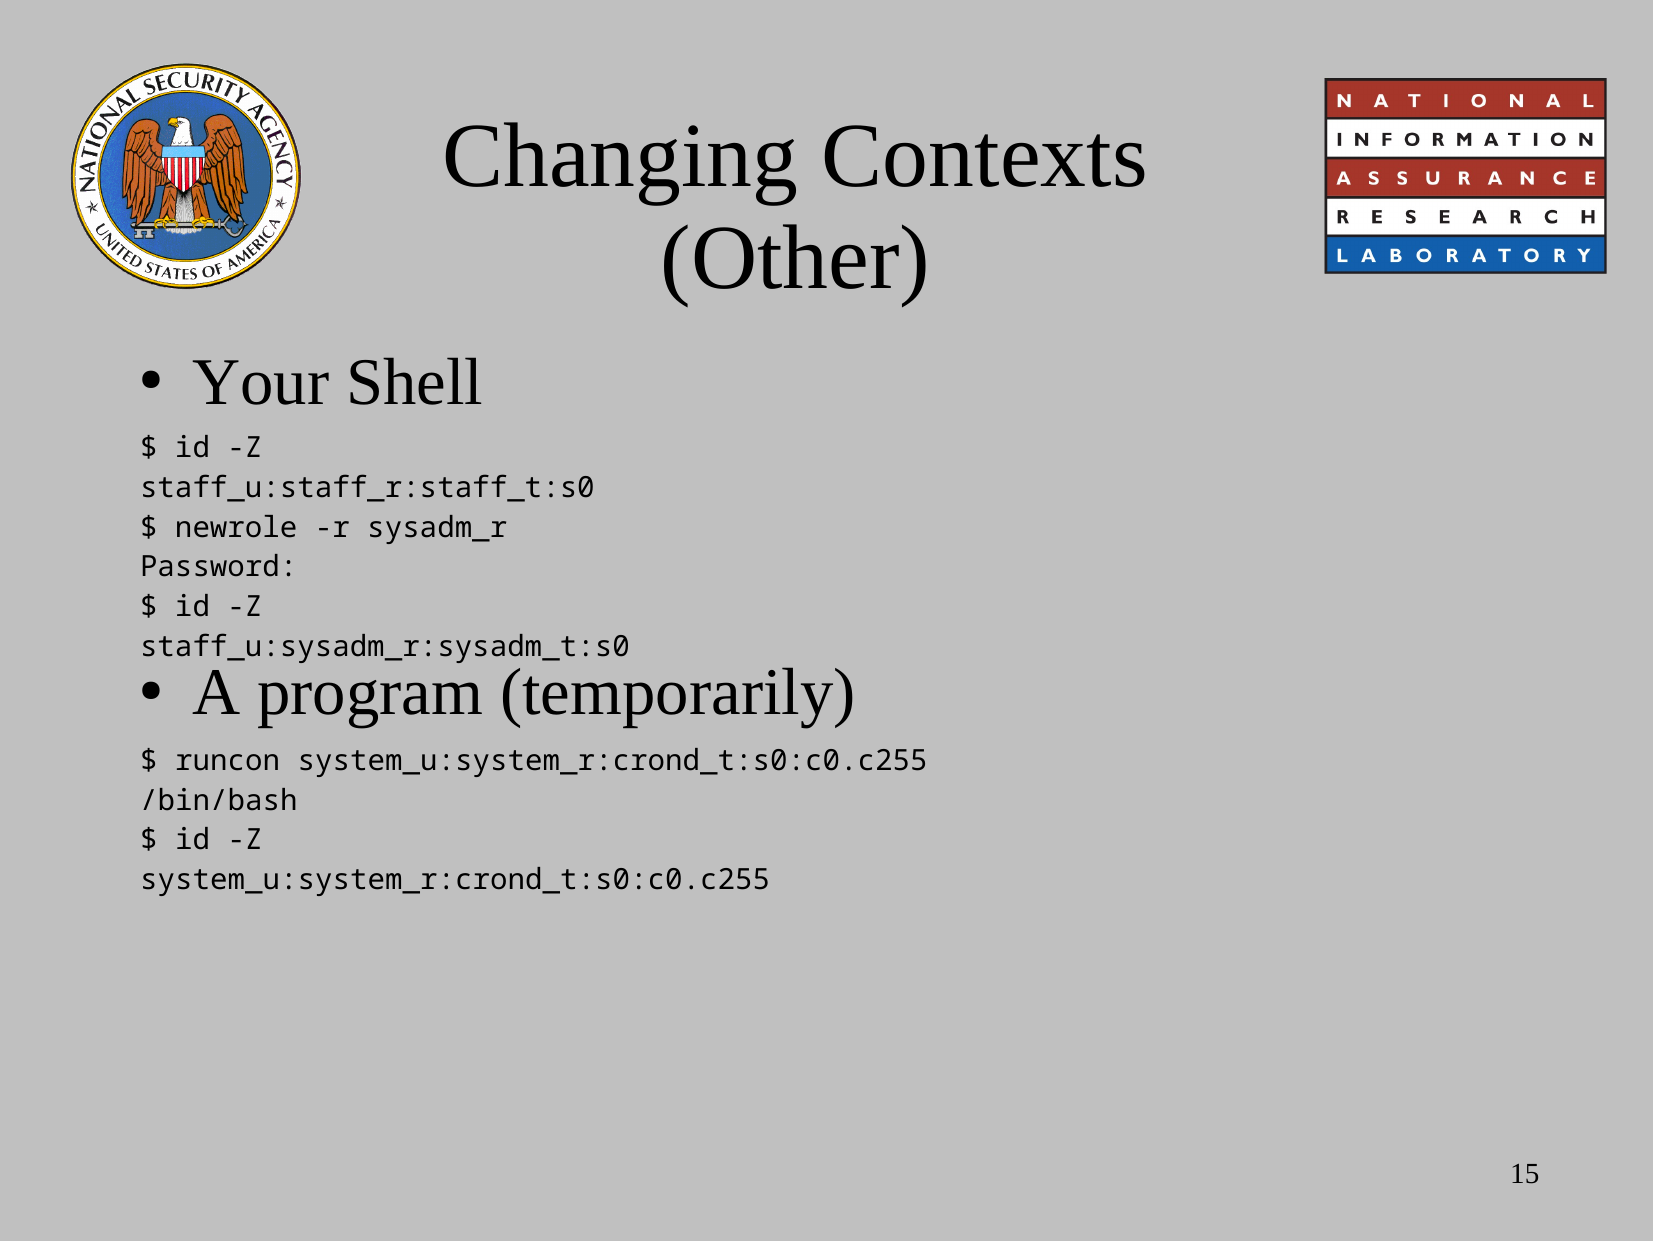

# Changing Contexts (Other)
Your Shell
A program (temporarily)
$ id -Z
staff_u:staff_r:staff_t:s0
$ newrole -r sysadm_r
Password:
$ id -Z
staff_u:sysadm_r:sysadm_t:s0
$ runcon system_u:system_r:crond_t:s0:c0.c255 /bin/bash
$ id -Z
system_u:system_r:crond_t:s0:c0.c255